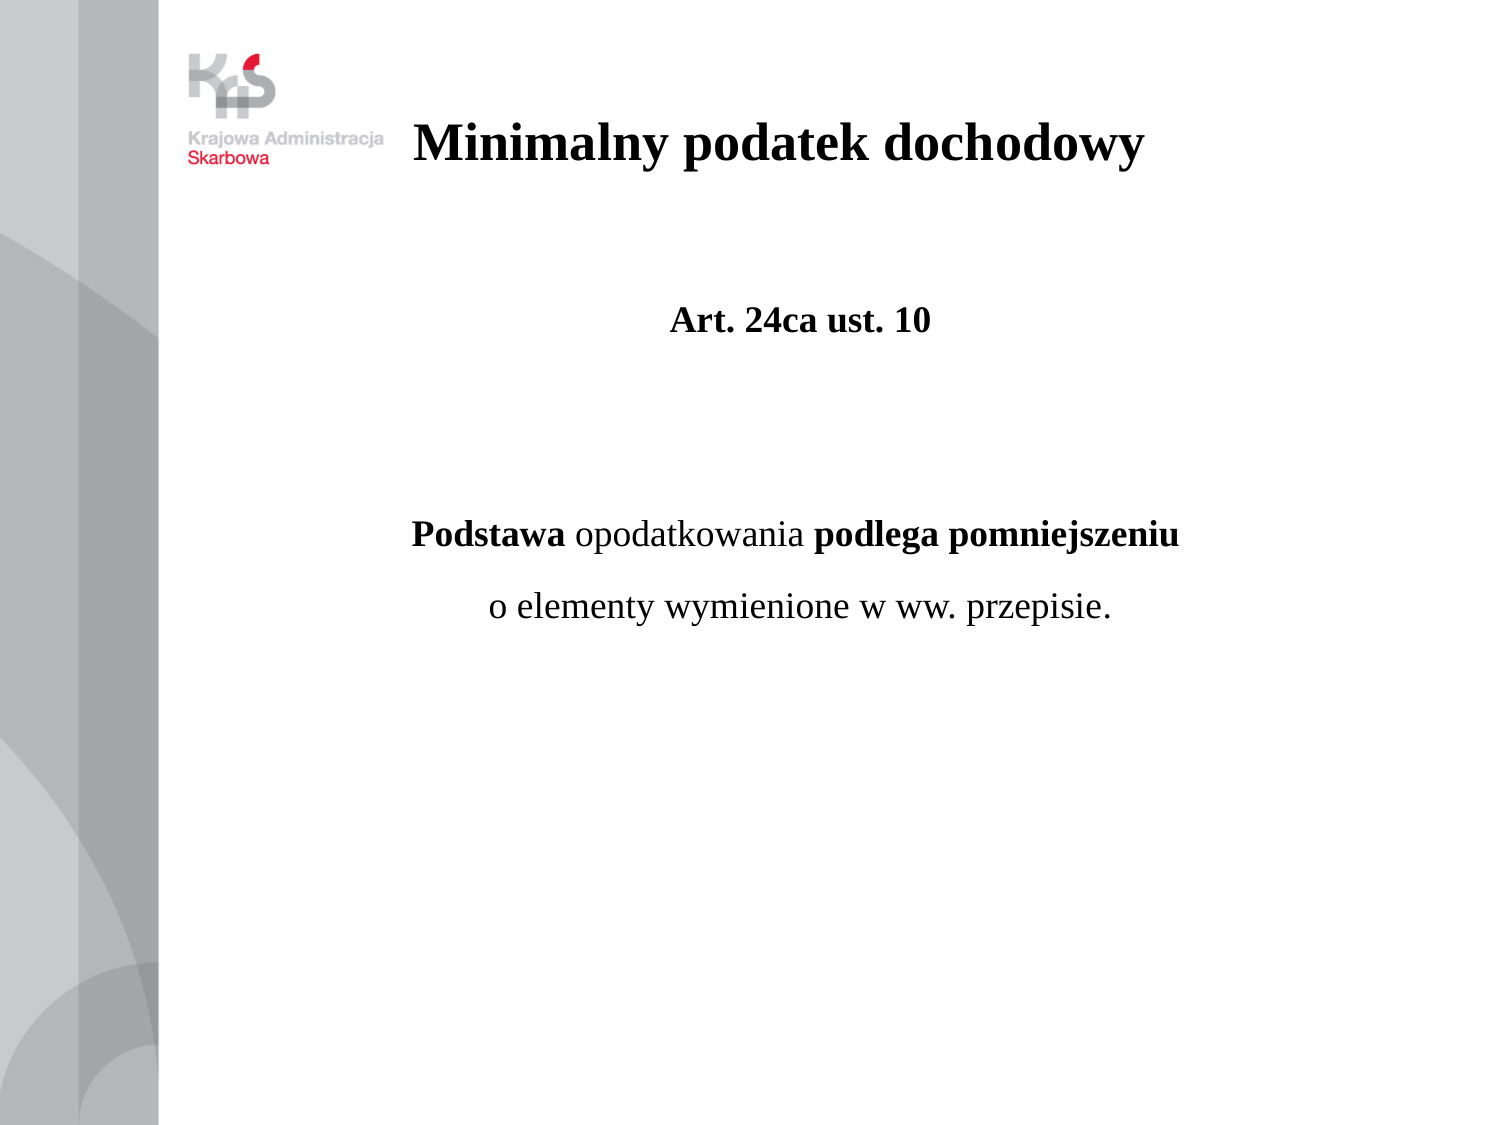

# Minimalny podatek dochodowy
Art. 24ca ust. 10
Podstawa opodatkowania podlega pomniejszeniu
o elementy wymienione w ww. przepisie.